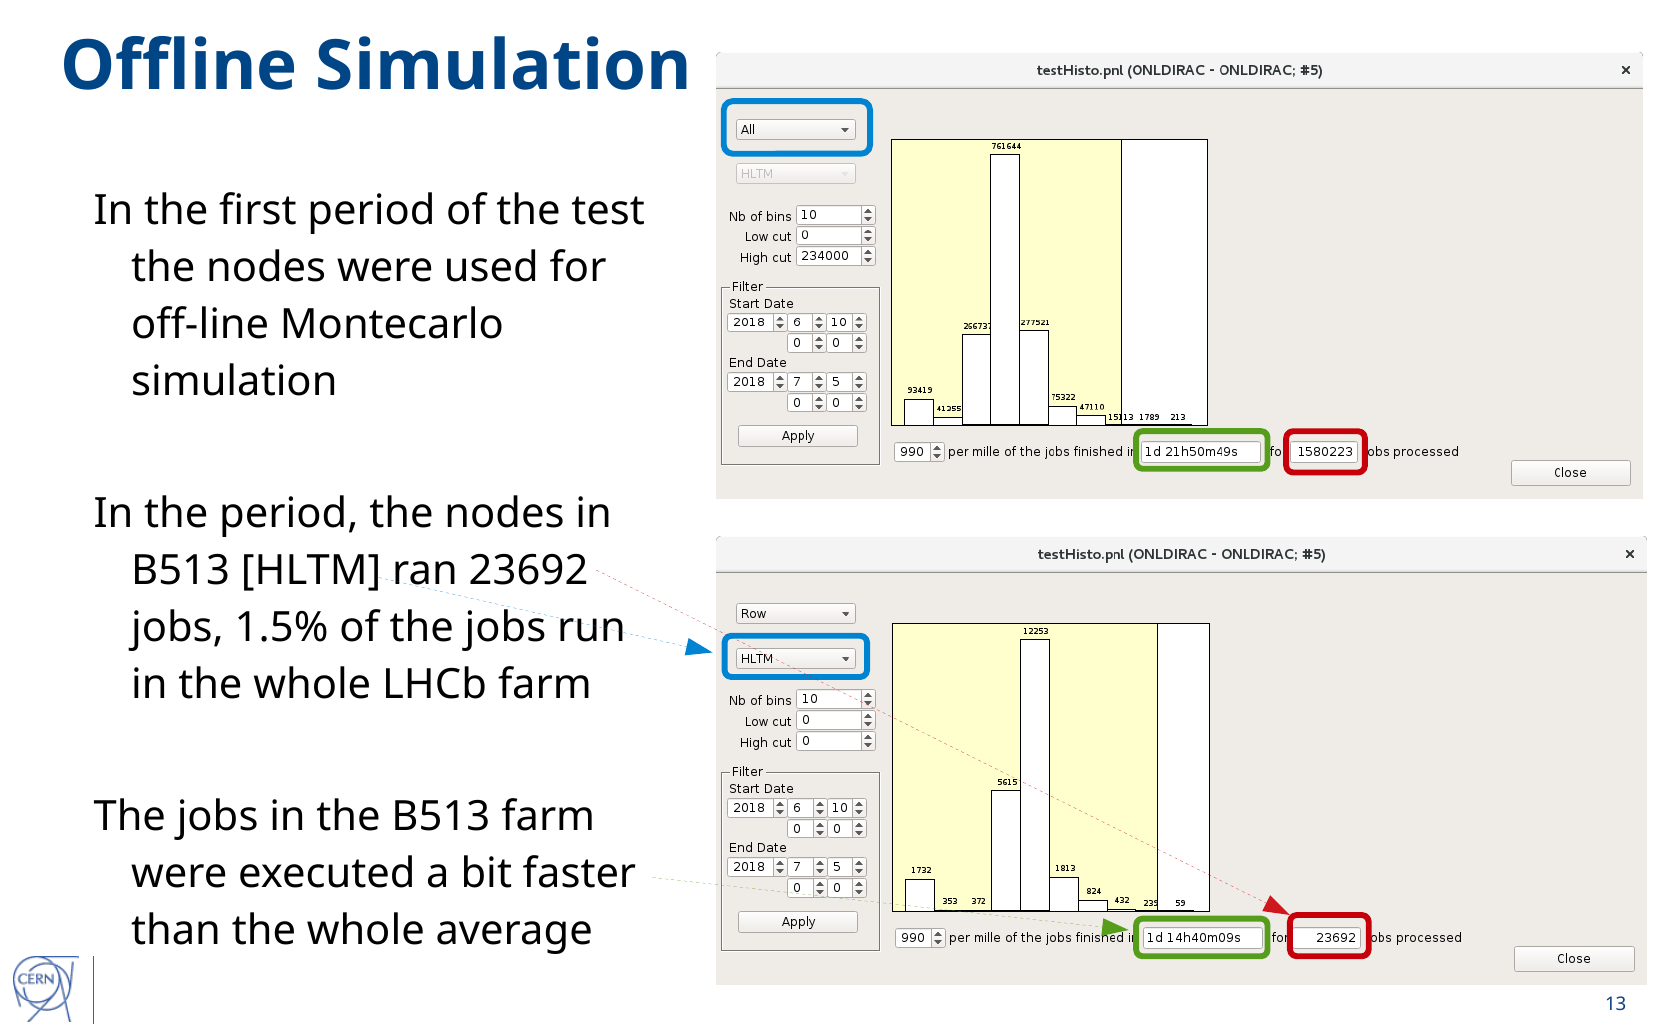

# Offline Simulation
In the first period of the test the nodes were used for off-line Montecarlo simulation
In the period, the nodes in B513 [HLTM] ran 23692 jobs, 1.5% of the jobs run in the whole LHCb farm
The jobs in the B513 farm were executed a bit faster than the whole average